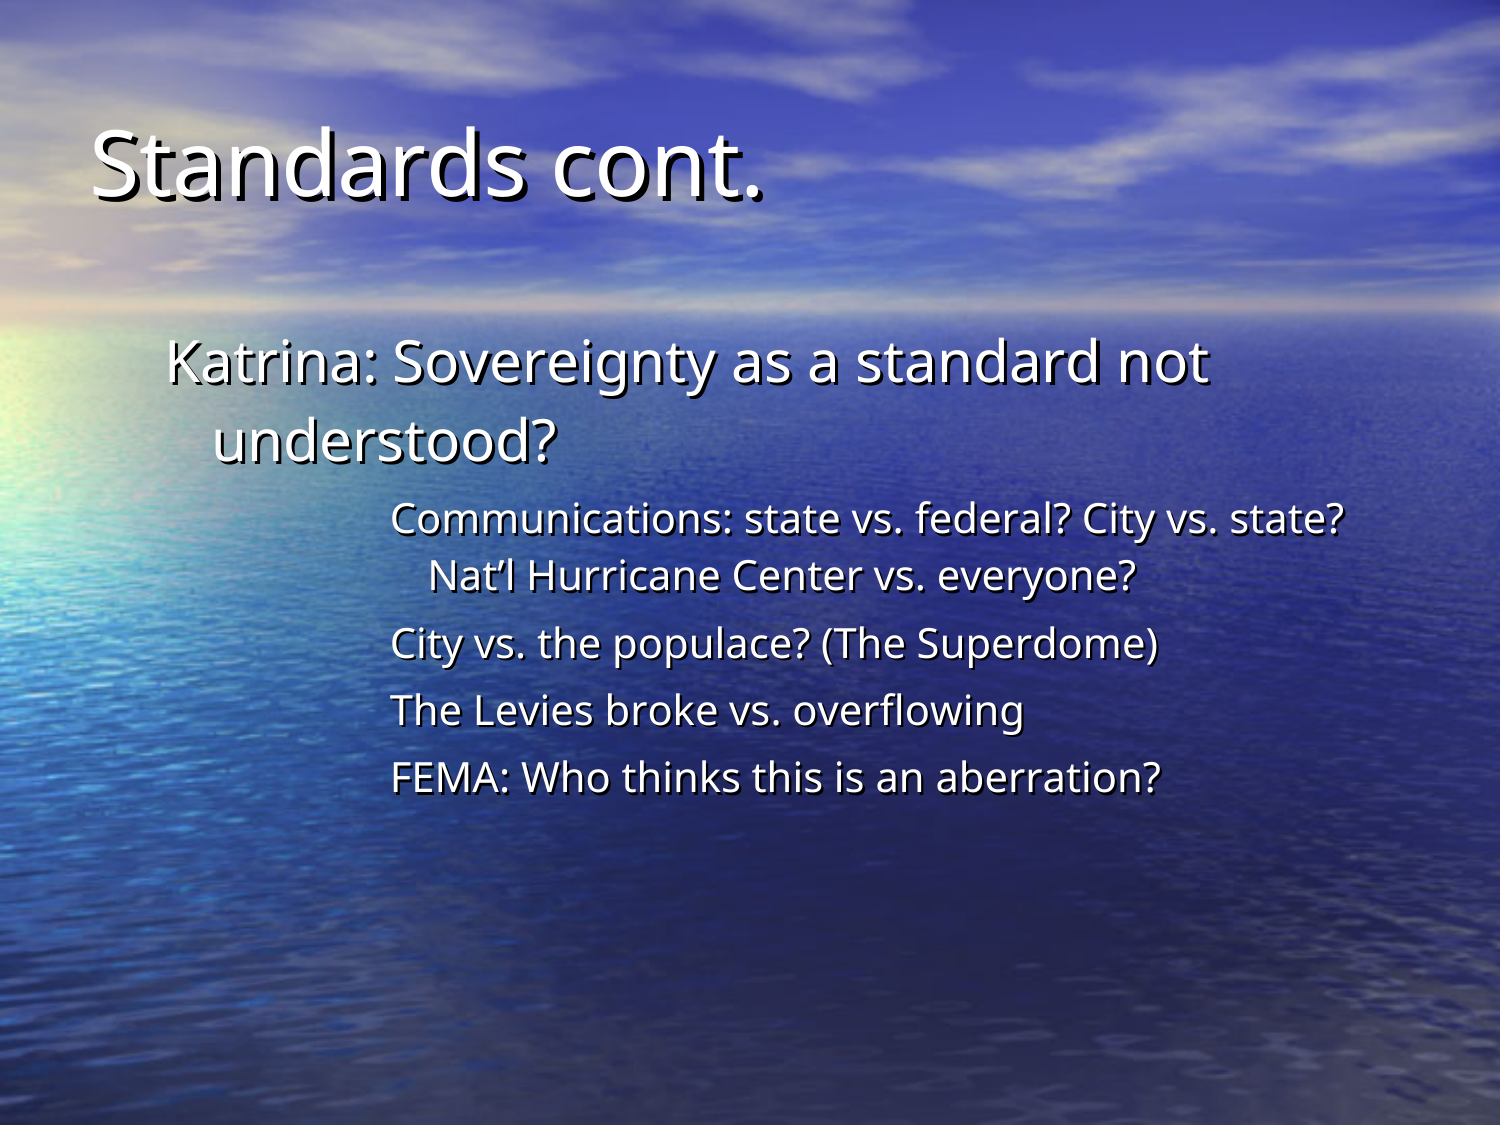

# Standards cont.
Katrina: Sovereignty as a standard not understood?
Communications: state vs. federal? City vs. state? Nat’l Hurricane Center vs. everyone?
City vs. the populace? (The Superdome)
The Levies broke vs. overflowing
FEMA: Who thinks this is an aberration?